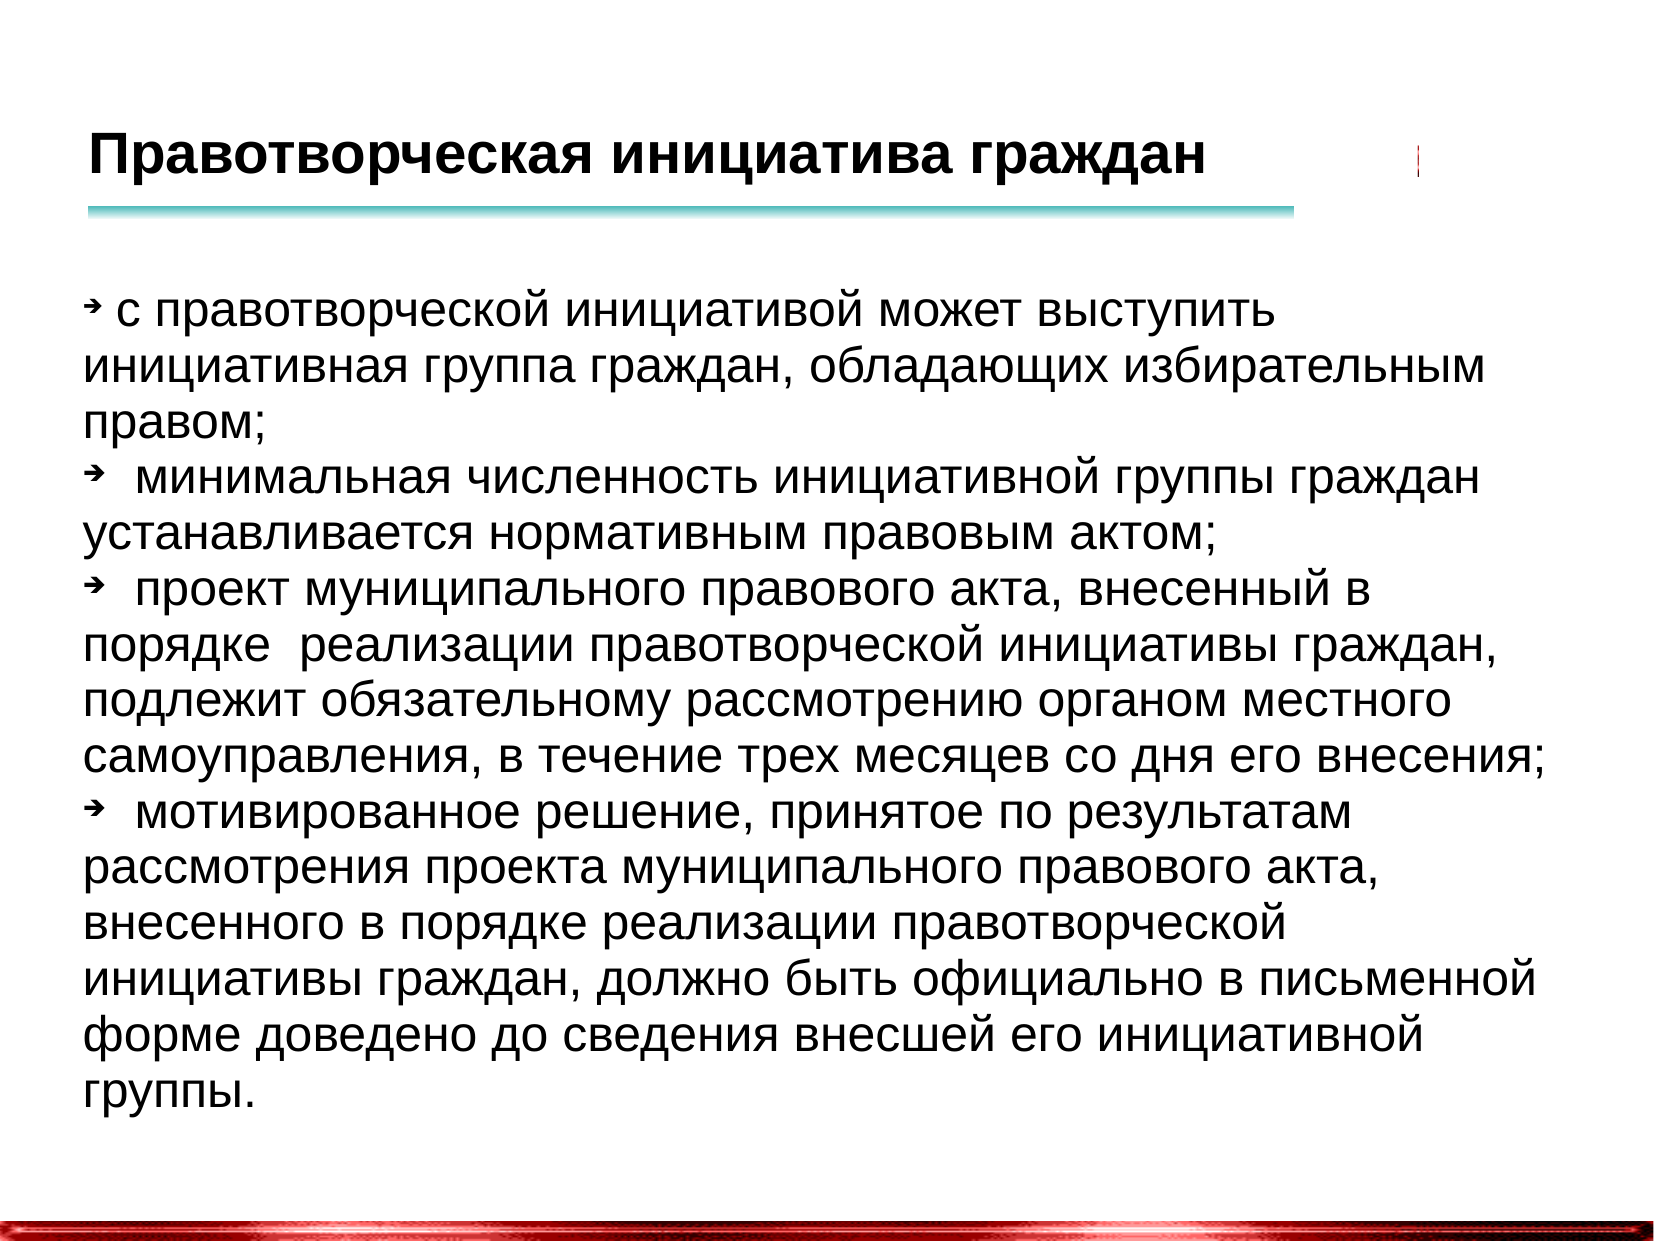

# Правотворческая инициатива граждан
 с правотворческой инициативой может выступить инициативная группа граждан, обладающих избирательным правом;
 минимальная численность инициативной группы граждан устанавливается нормативным правовым актом;
 проект муниципального правового акта, внесенный в порядке реализации правотворческой инициативы граждан, подлежит обязательному рассмотрению органом местного самоуправления, в течение трех месяцев со дня его внесения;
 мотивированное решение, принятое по результатам рассмотрения проекта муниципального правового акта, внесенного в порядке реализации правотворческой инициативы граждан, должно быть официально в письменной форме доведено до сведения внесшей его инициативной группы.